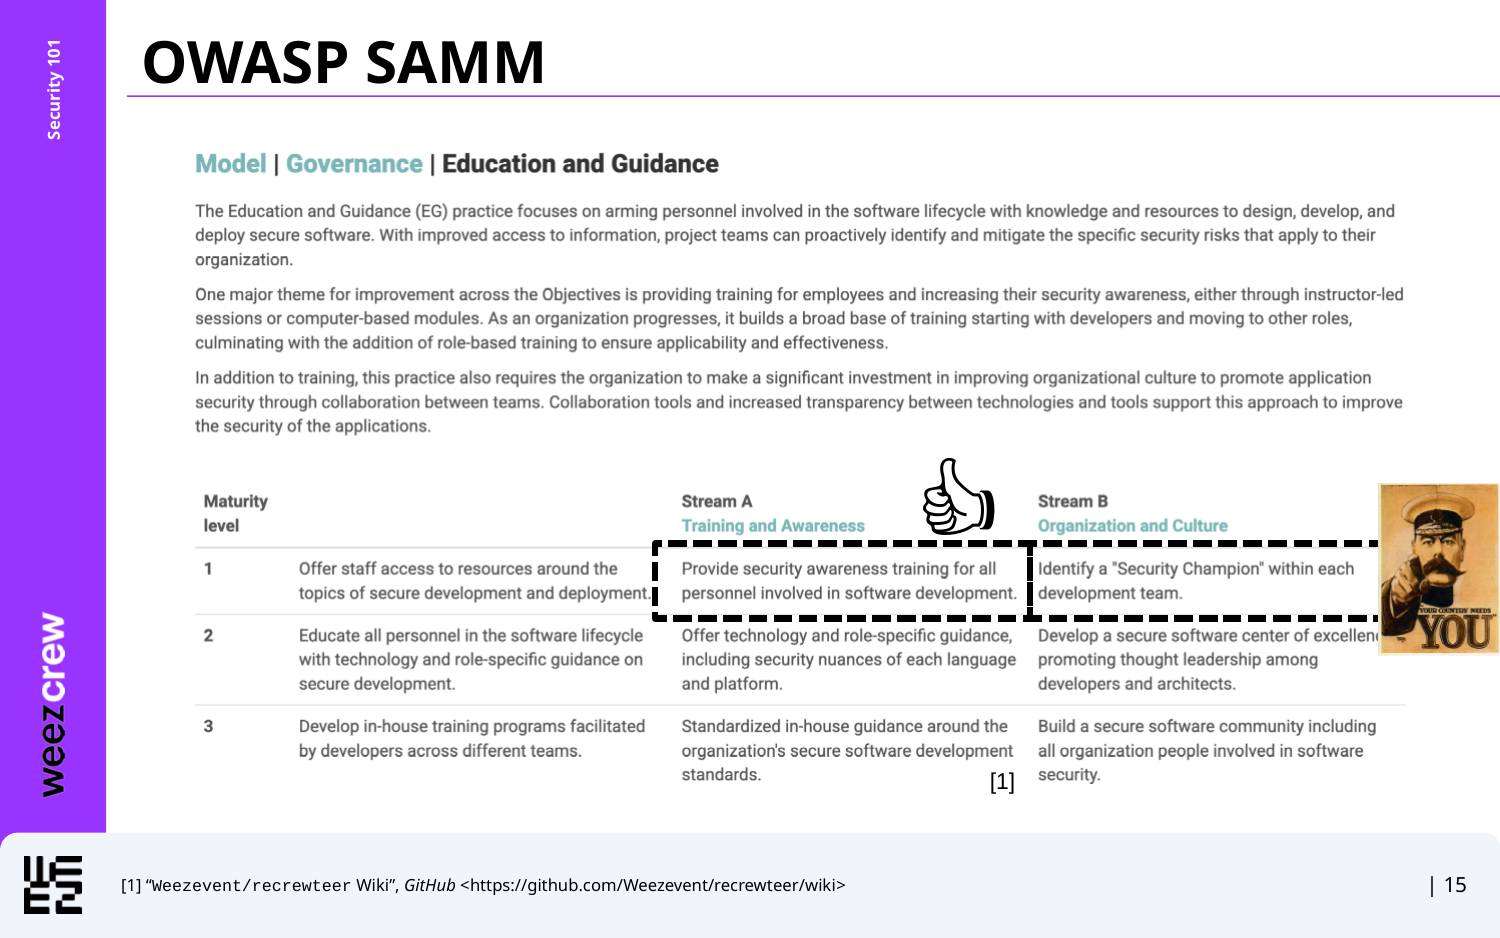

# OWASP SAMM
Security 101
👍️
[1]
[1] “Weezevent/recrewteer Wiki”, GitHub <https://github.com/Weezevent/recrewteer/wiki>